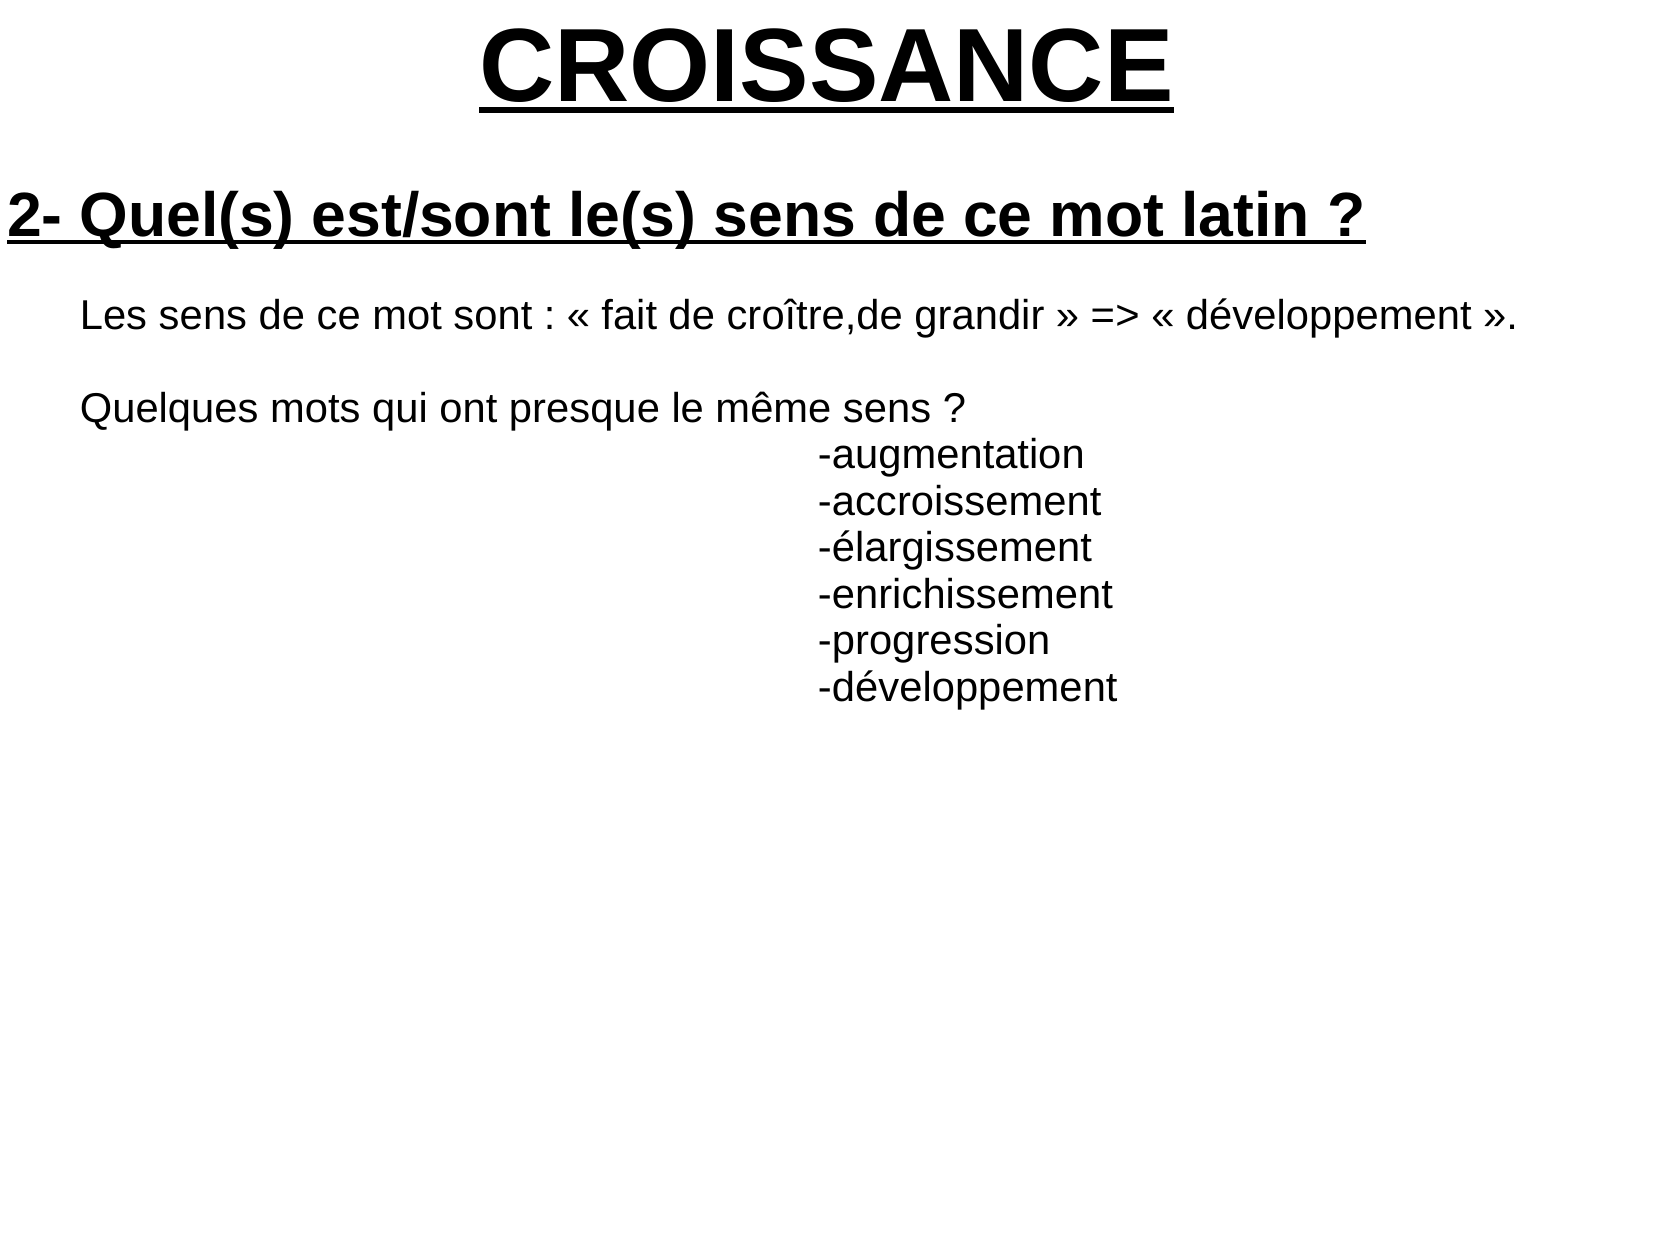

CROISSANCE
2- Quel(s) est/sont le(s) sens de ce mot latin ?
		Les sens de ce mot sont : « fait de croître,de grandir » => « développement ».
		Quelques mots qui ont presque le même sens ?
												-augmentation
												-accroissement
												-élargissement
											 	-enrichissement
												-progression
												-développement